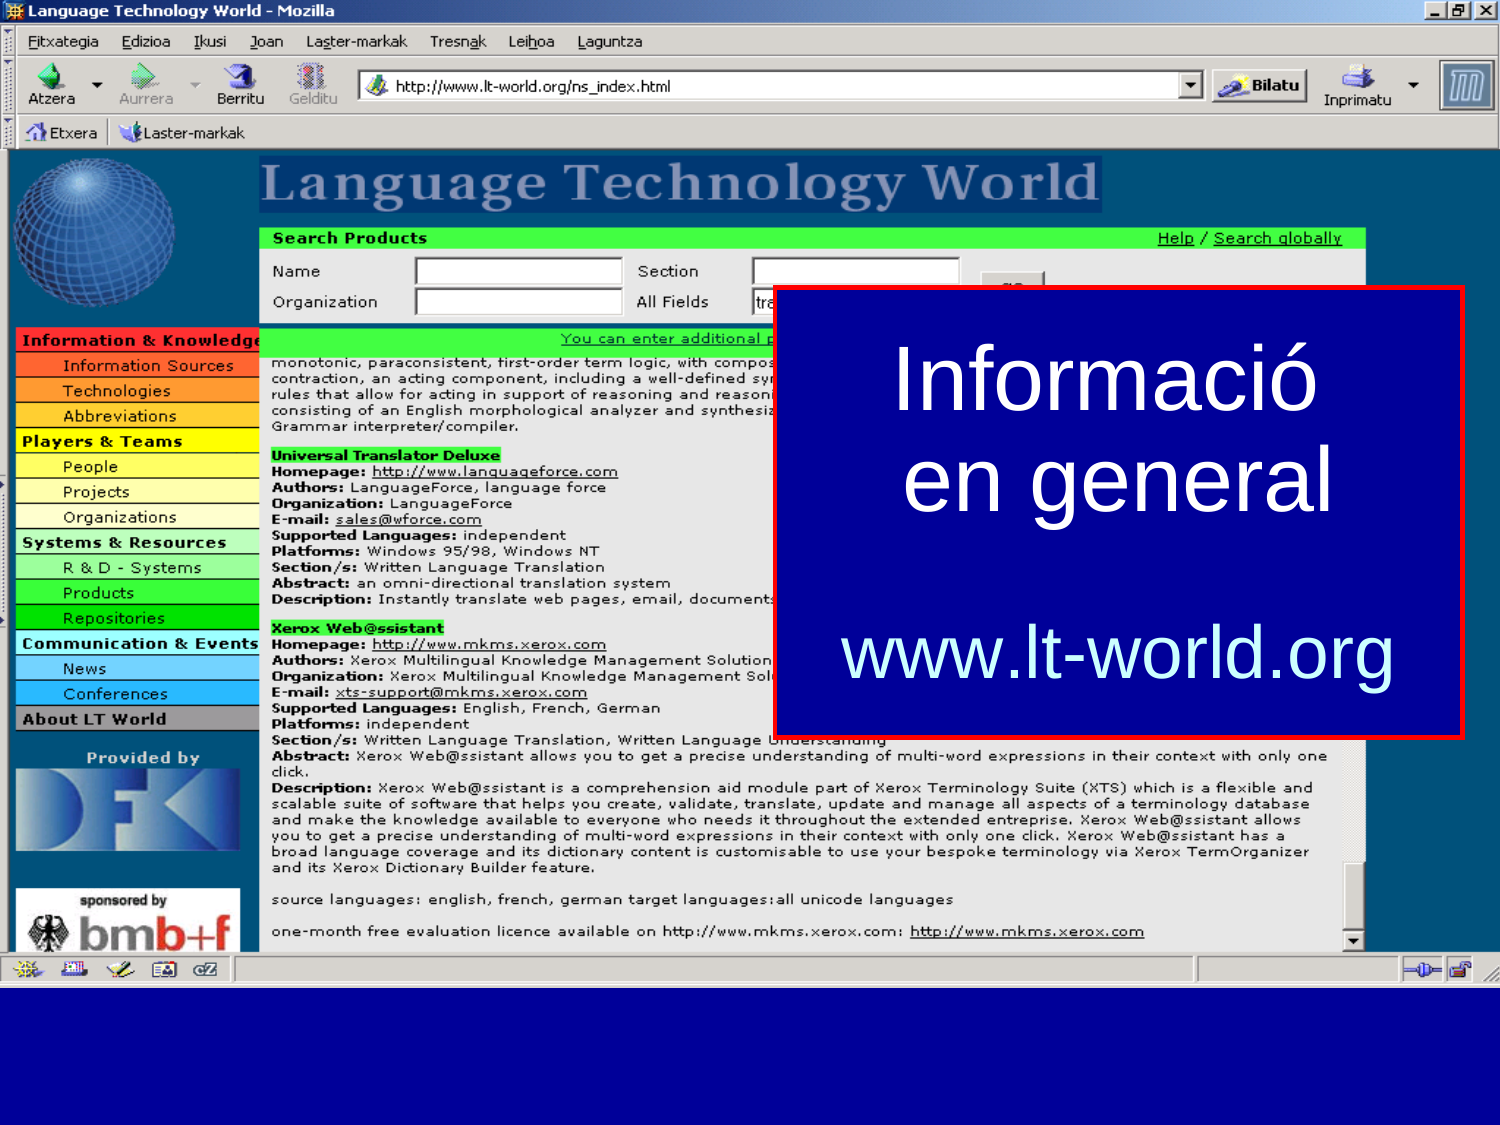

# *Ikus *http://www.*lt-*world.*org
Informació
en general
www.lt-world.org